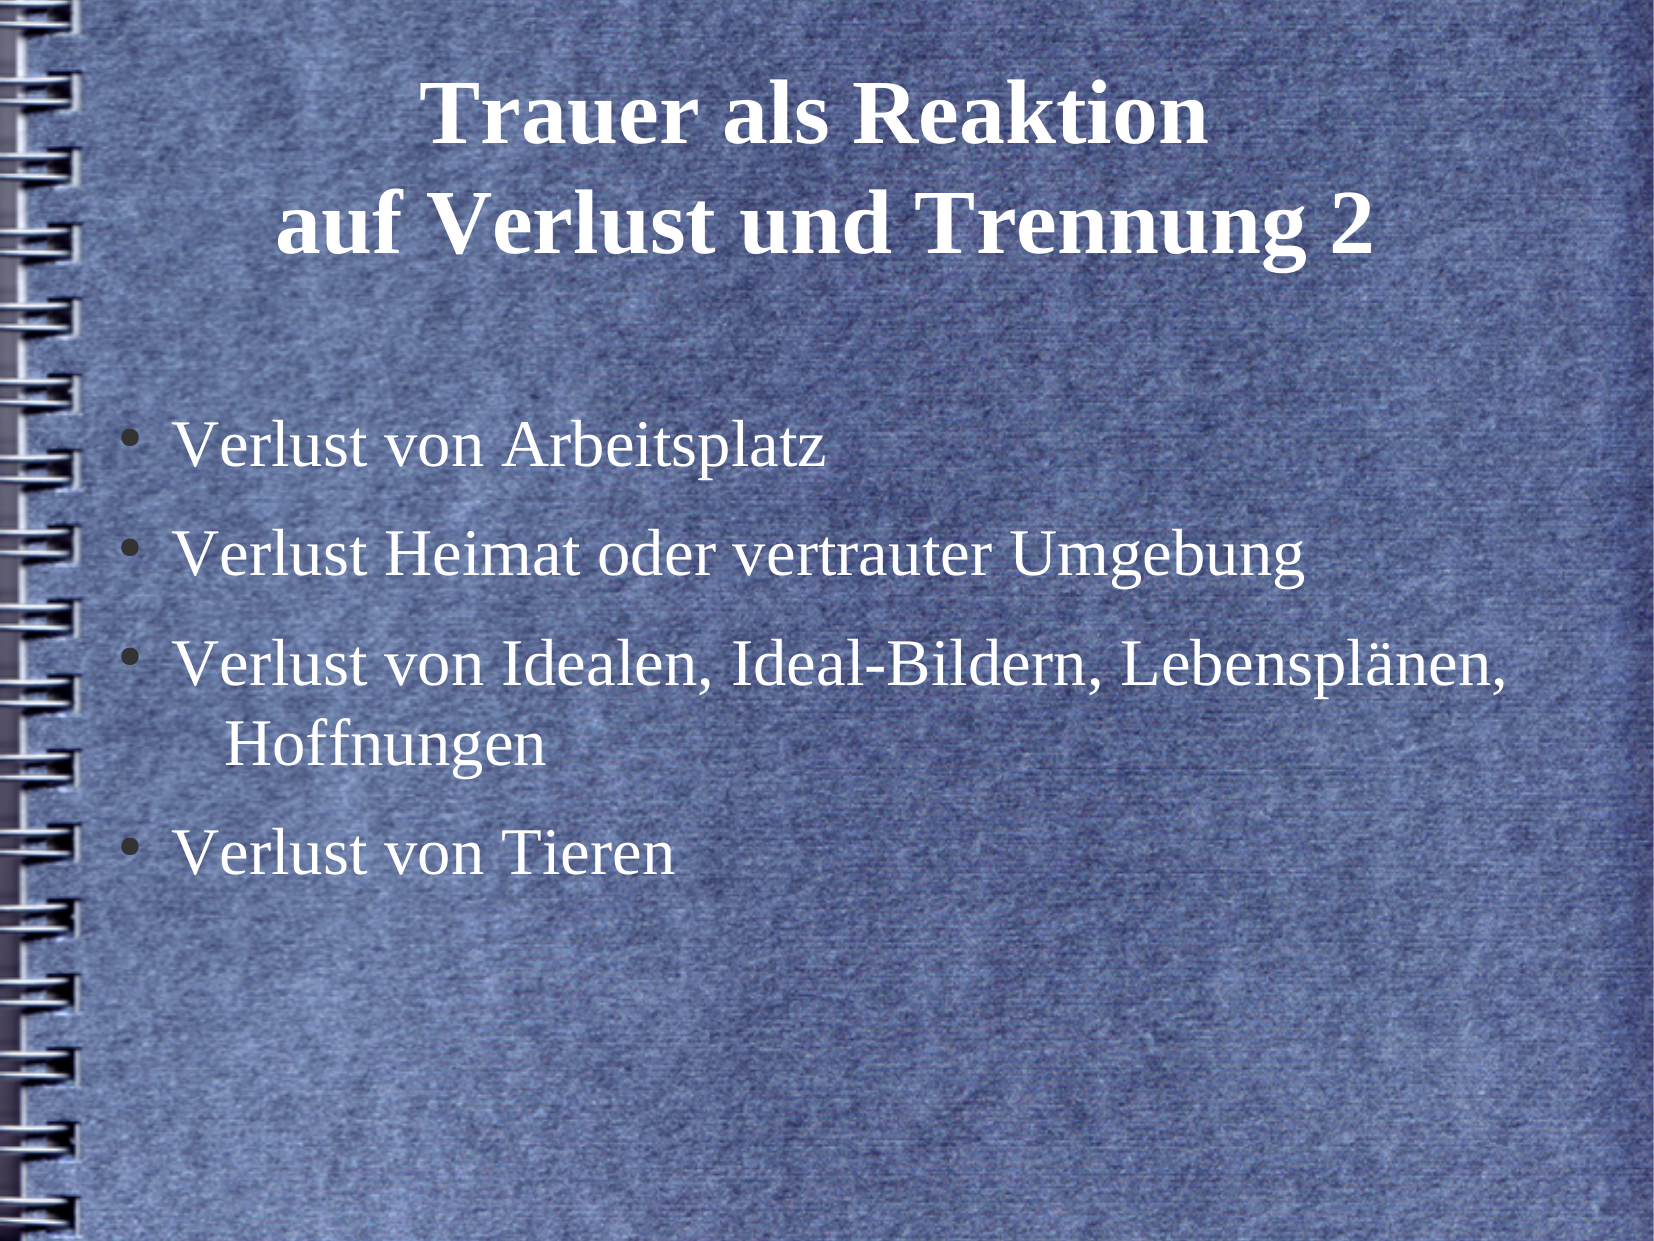

# Trauer als Reaktion auf Verlust und Trennung 2
Verlust von Arbeitsplatz
Verlust Heimat oder vertrauter Umgebung
Verlust von Idealen, Ideal-Bildern, Lebensplänen, Hoffnungen
Verlust von Tieren